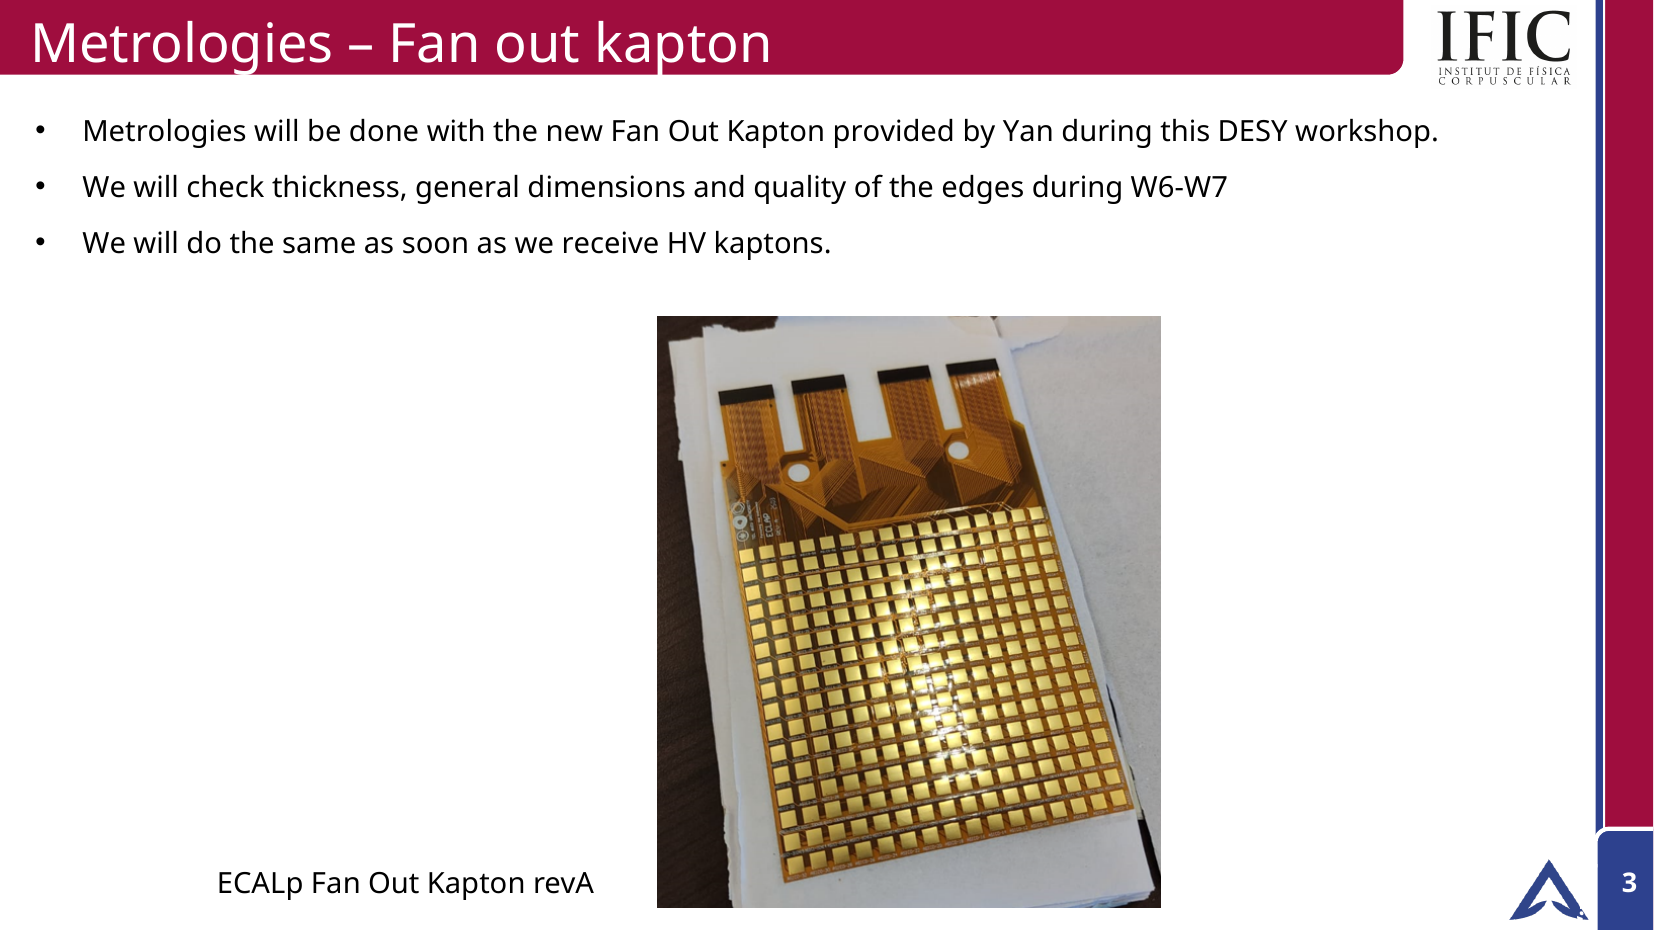

# Metrologies – Fan out kapton
Metrologies will be done with the new Fan Out Kapton provided by Yan during this DESY workshop.
We will check thickness, general dimensions and quality of the edges during W6-W7
We will do the same as soon as we receive HV kaptons.
ECALp Fan Out Kapton revA